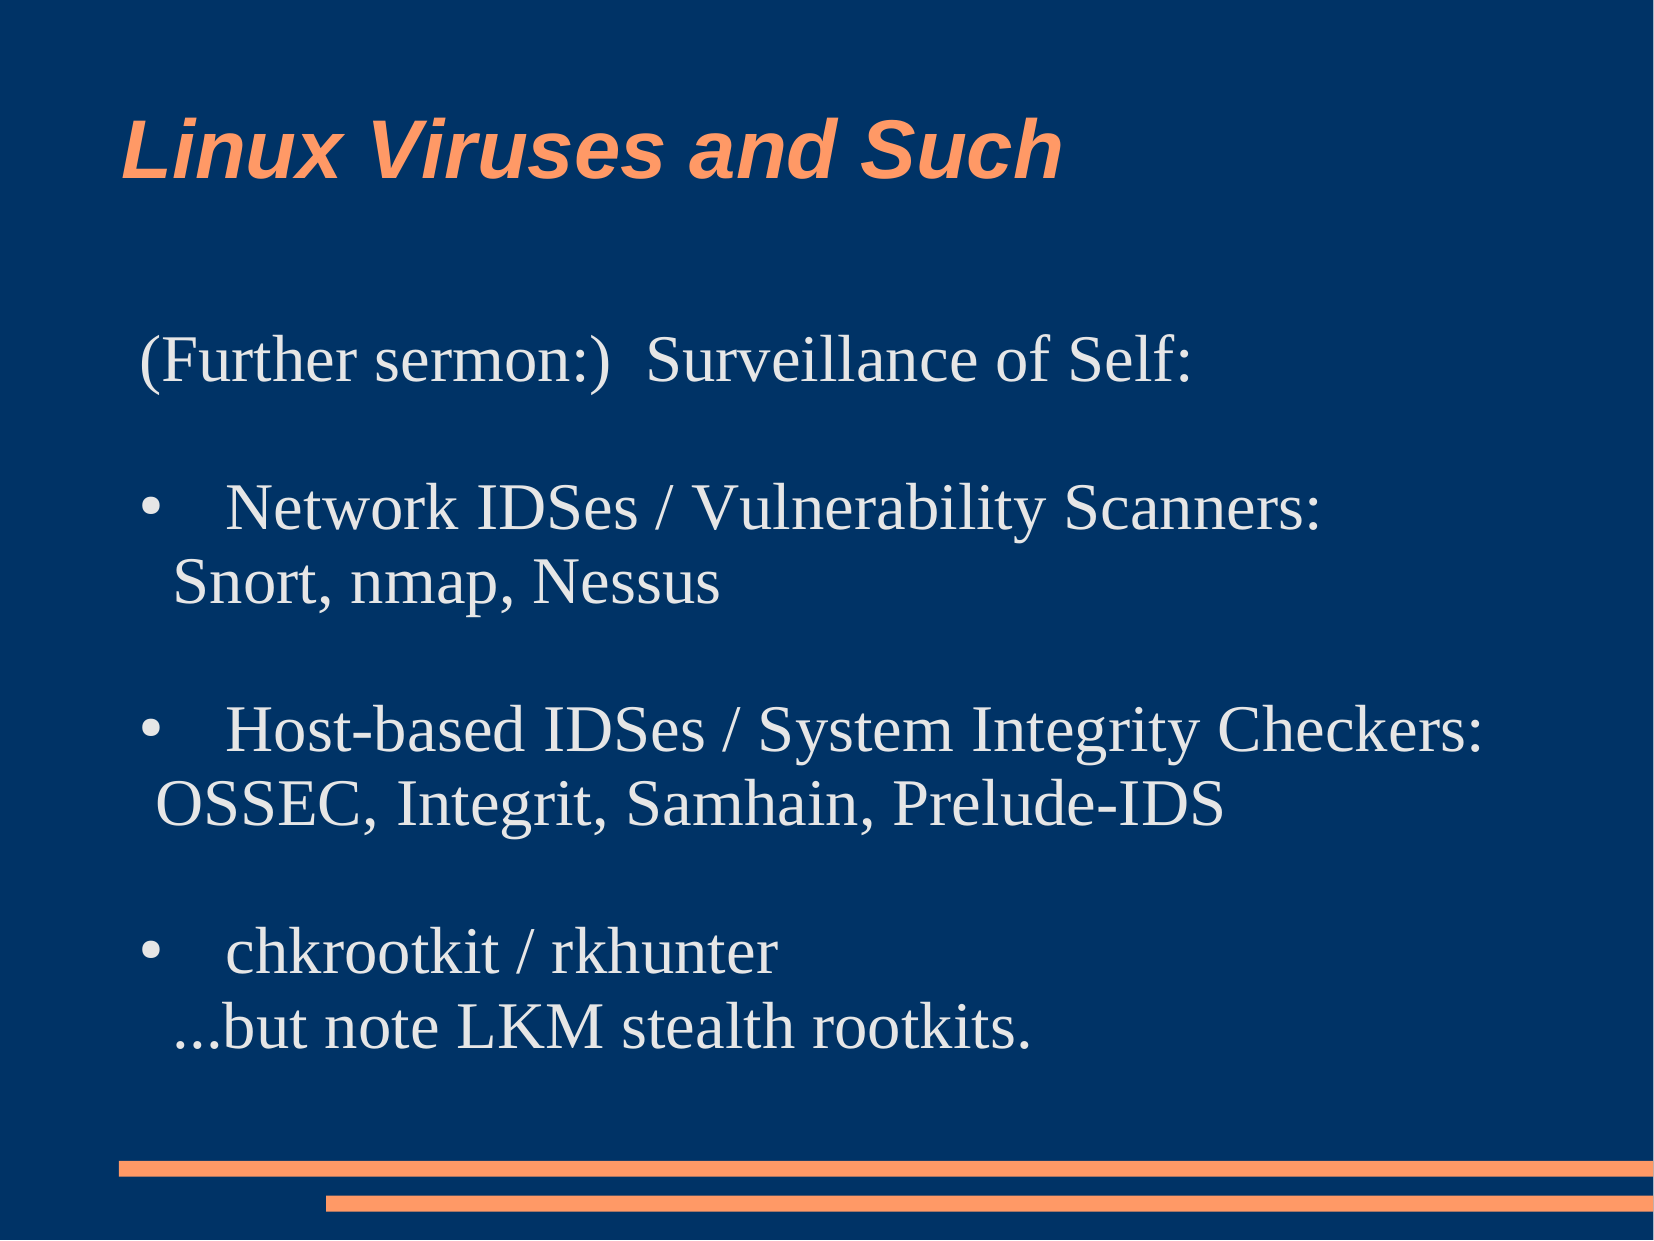

# Linux Viruses and Such
(Further sermon:) Surveillance of Self:
 Network IDSes / Vulnerability Scanners:
 Snort, nmap, Nessus
 Host-based IDSes / System Integrity Checkers:
 OSSEC, Integrit, Samhain, Prelude-IDS
 chkrootkit / rkhunter
 ...but note LKM stealth rootkits.